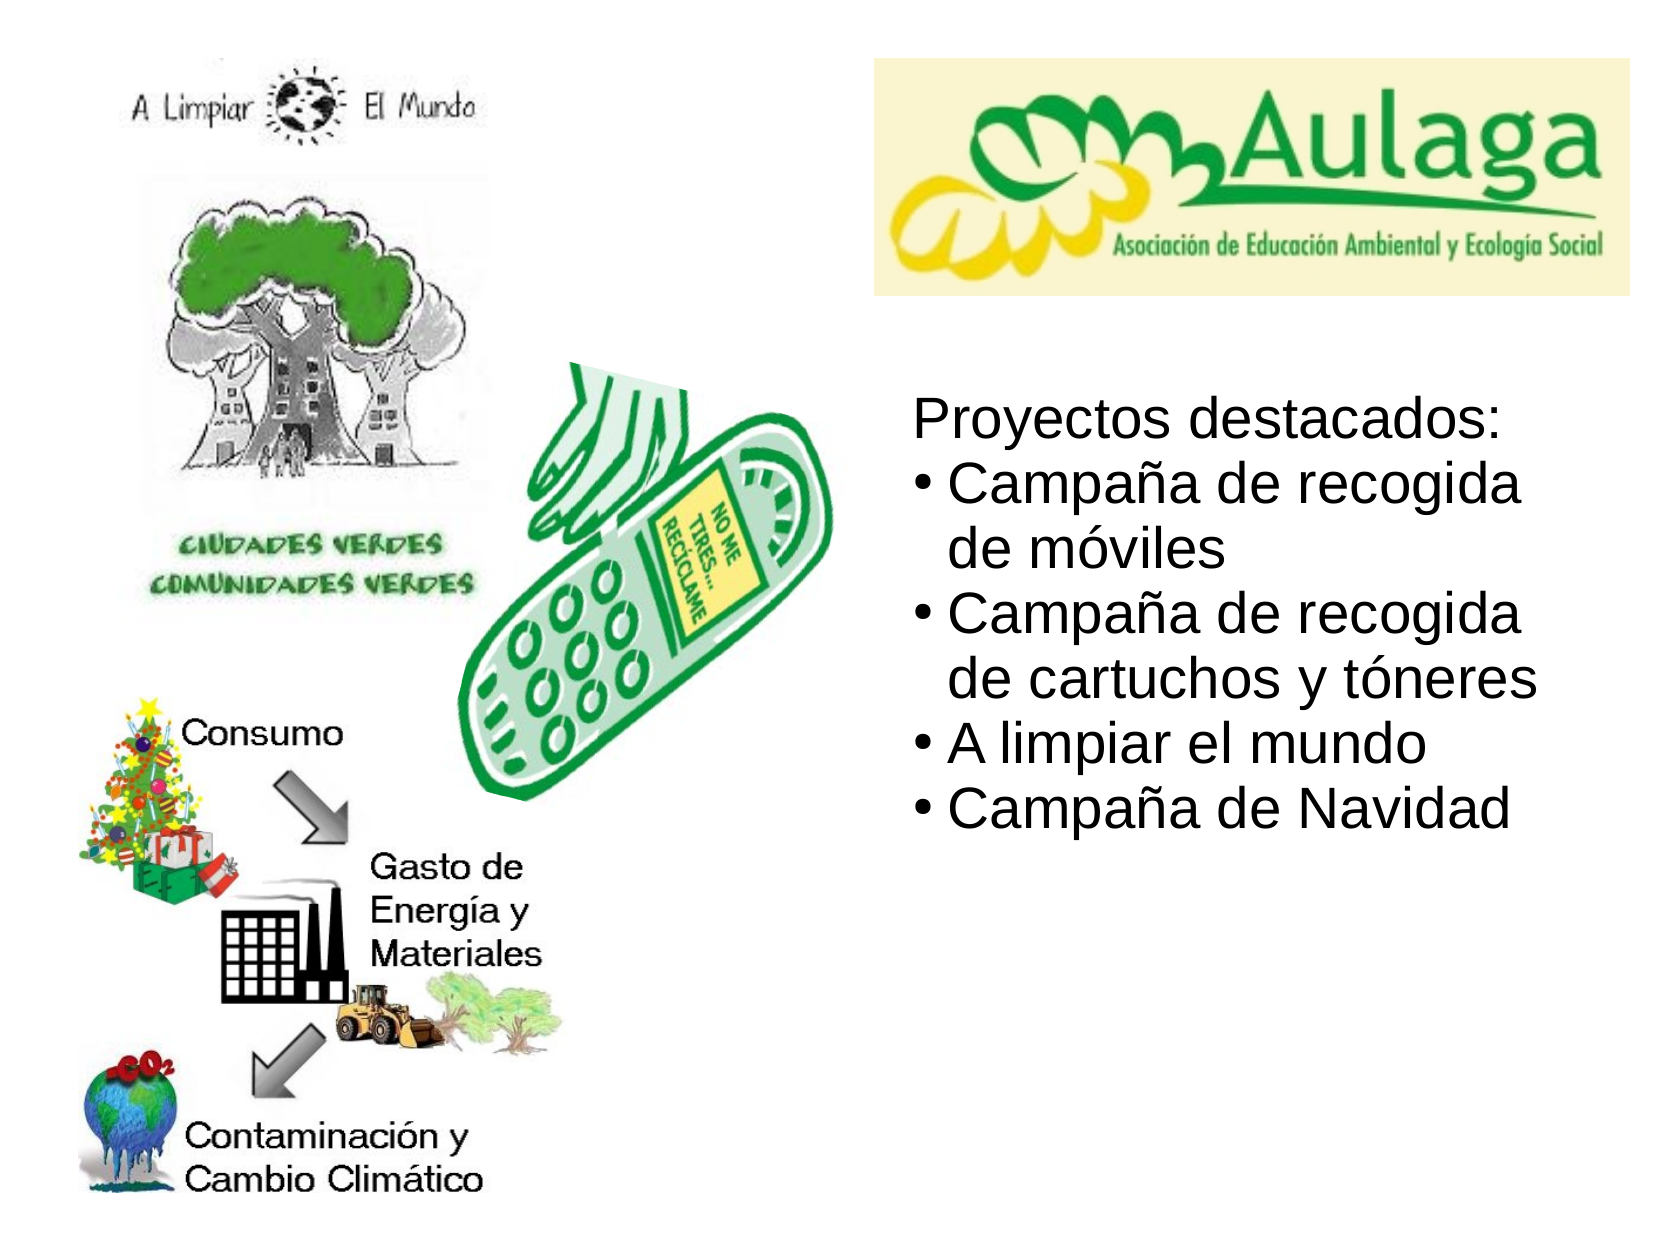

Proyectos destacados:
Campaña de recogida de móviles
Campaña de recogida de cartuchos y tóneres
A limpiar el mundo
Campaña de Navidad